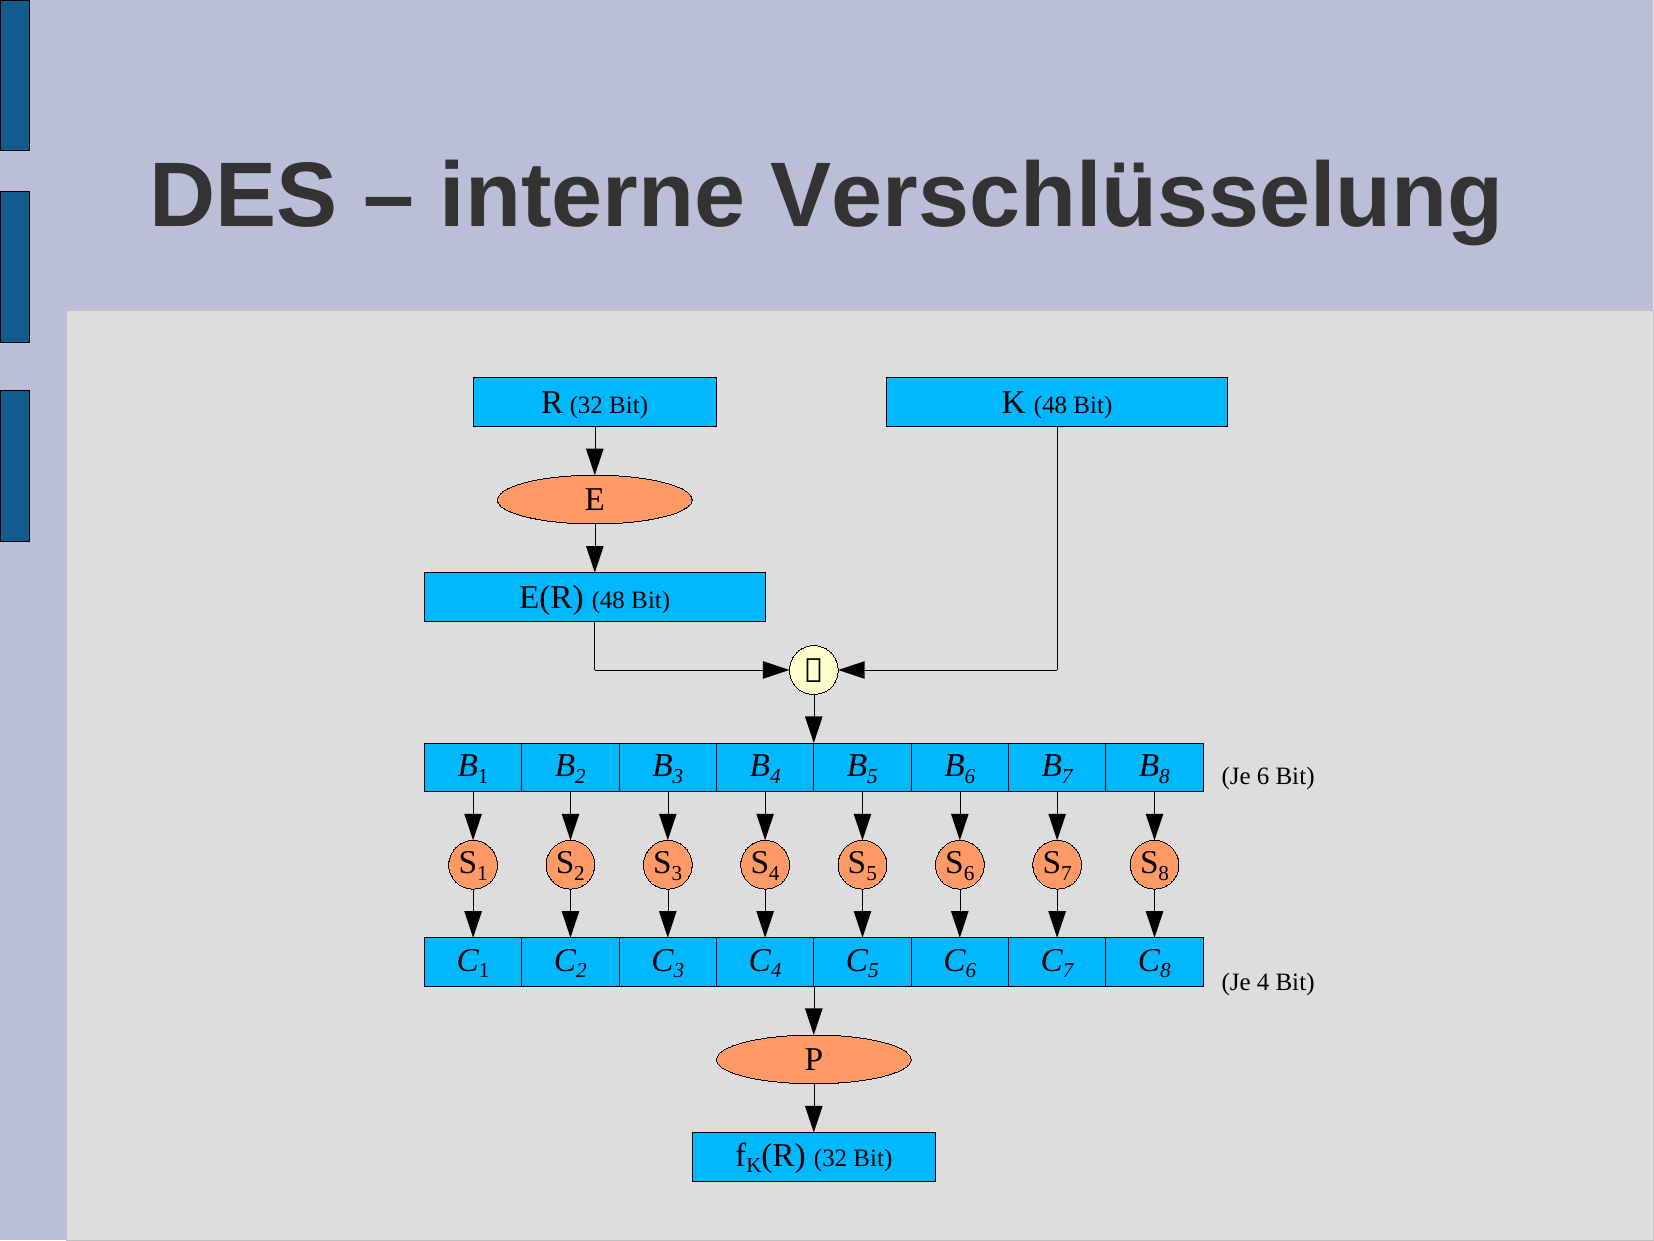

# DES – interne Verschlüsselung
R (32 Bit)
K (48 Bit)
E
E(R) (48 Bit)

B1
B2
B3
B4
B5
B6
B7
B8
(Je 6 Bit)
S1
S2
S3
S4
S5
S6
S7
S8
C1
C2
C3
C4
C5
C6
C7
C8
(Je 4 Bit)
P
fK(R) (32 Bit)